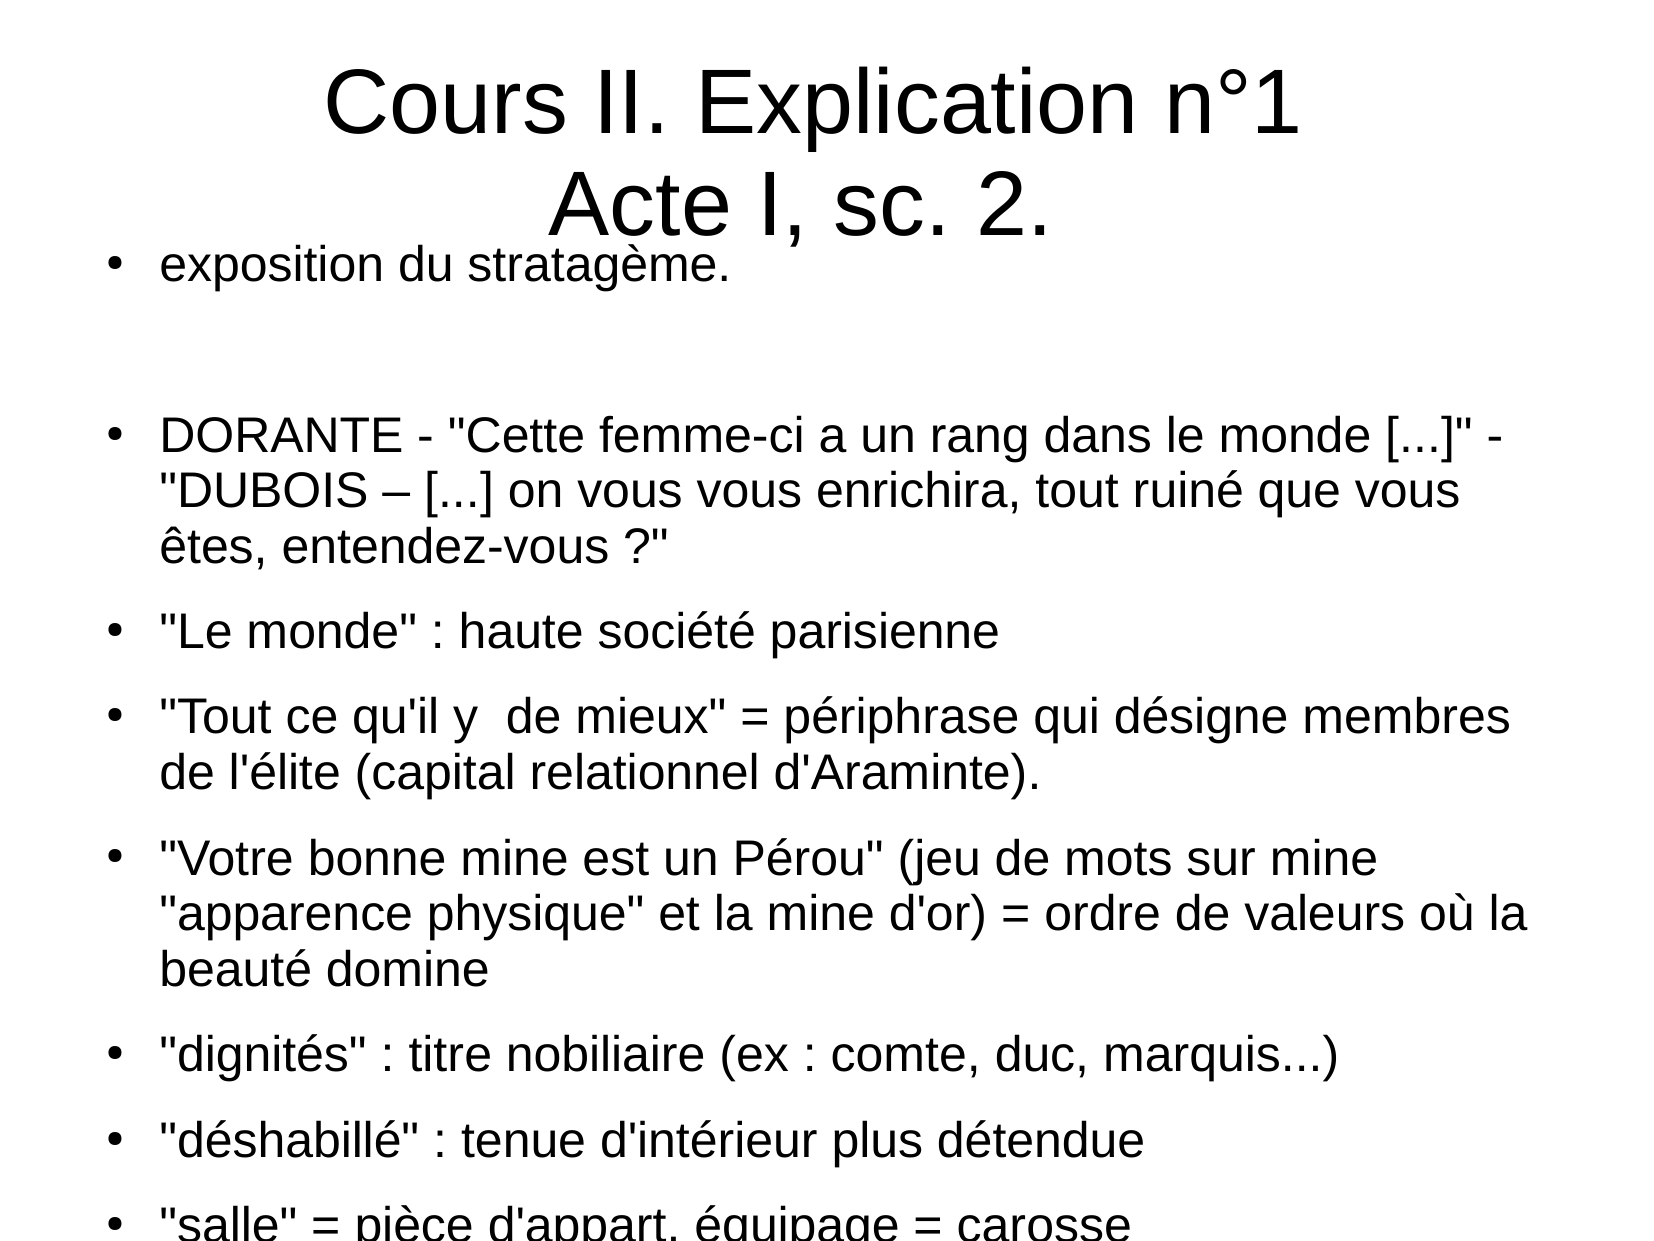

# Cours II. Explication n°1 Acte I, sc. 2.
exposition du stratagème.
DORANTE - "Cette femme-ci a un rang dans le monde [...]" - "DUBOIS – [...] on vous vous enrichira, tout ruiné que vous êtes, entendez-vous ?"
"Le monde" : haute société parisienne
"Tout ce qu'il y de mieux" = périphrase qui désigne membres de l'élite (capital relationnel d'Araminte).
"Votre bonne mine est un Pérou" (jeu de mots sur mine "apparence physique" et la mine d'or) = ordre de valeurs où la beauté domine
"dignités" : titre nobiliaire (ex : comte, duc, marquis...)
"déshabillé" : tenue d'intérieur plus détendue
"salle" = pièce d'appart. équipage = carosse